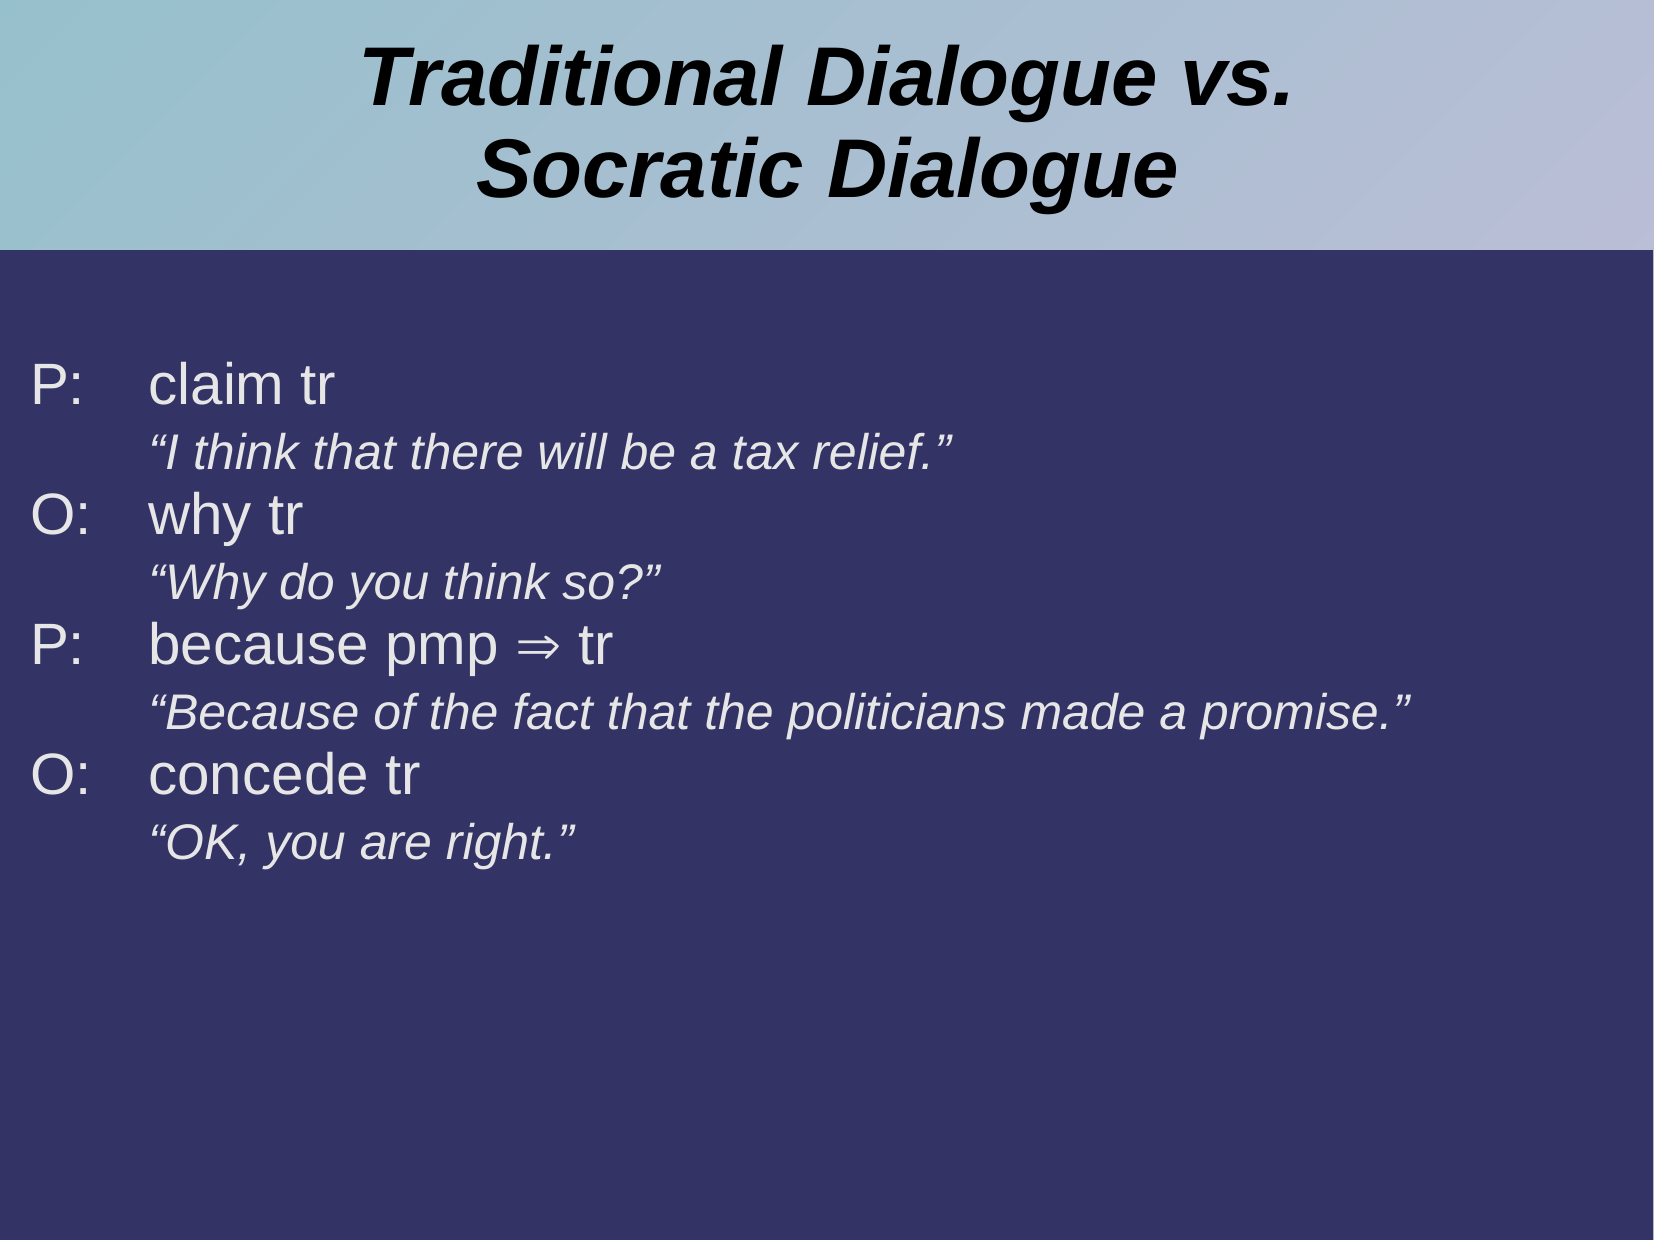

Traditional Dialogue vs.
Socratic Dialogue
# P: 	claim tr
 	“I think that there will be a tax relief.”
O: 	why tr
 	“Why do you think so?”
P: 	because pmp ⇒ tr
 	“Because of the fact that the politicians made a promise.”
O: 	concede tr
 	“OK, you are right.”